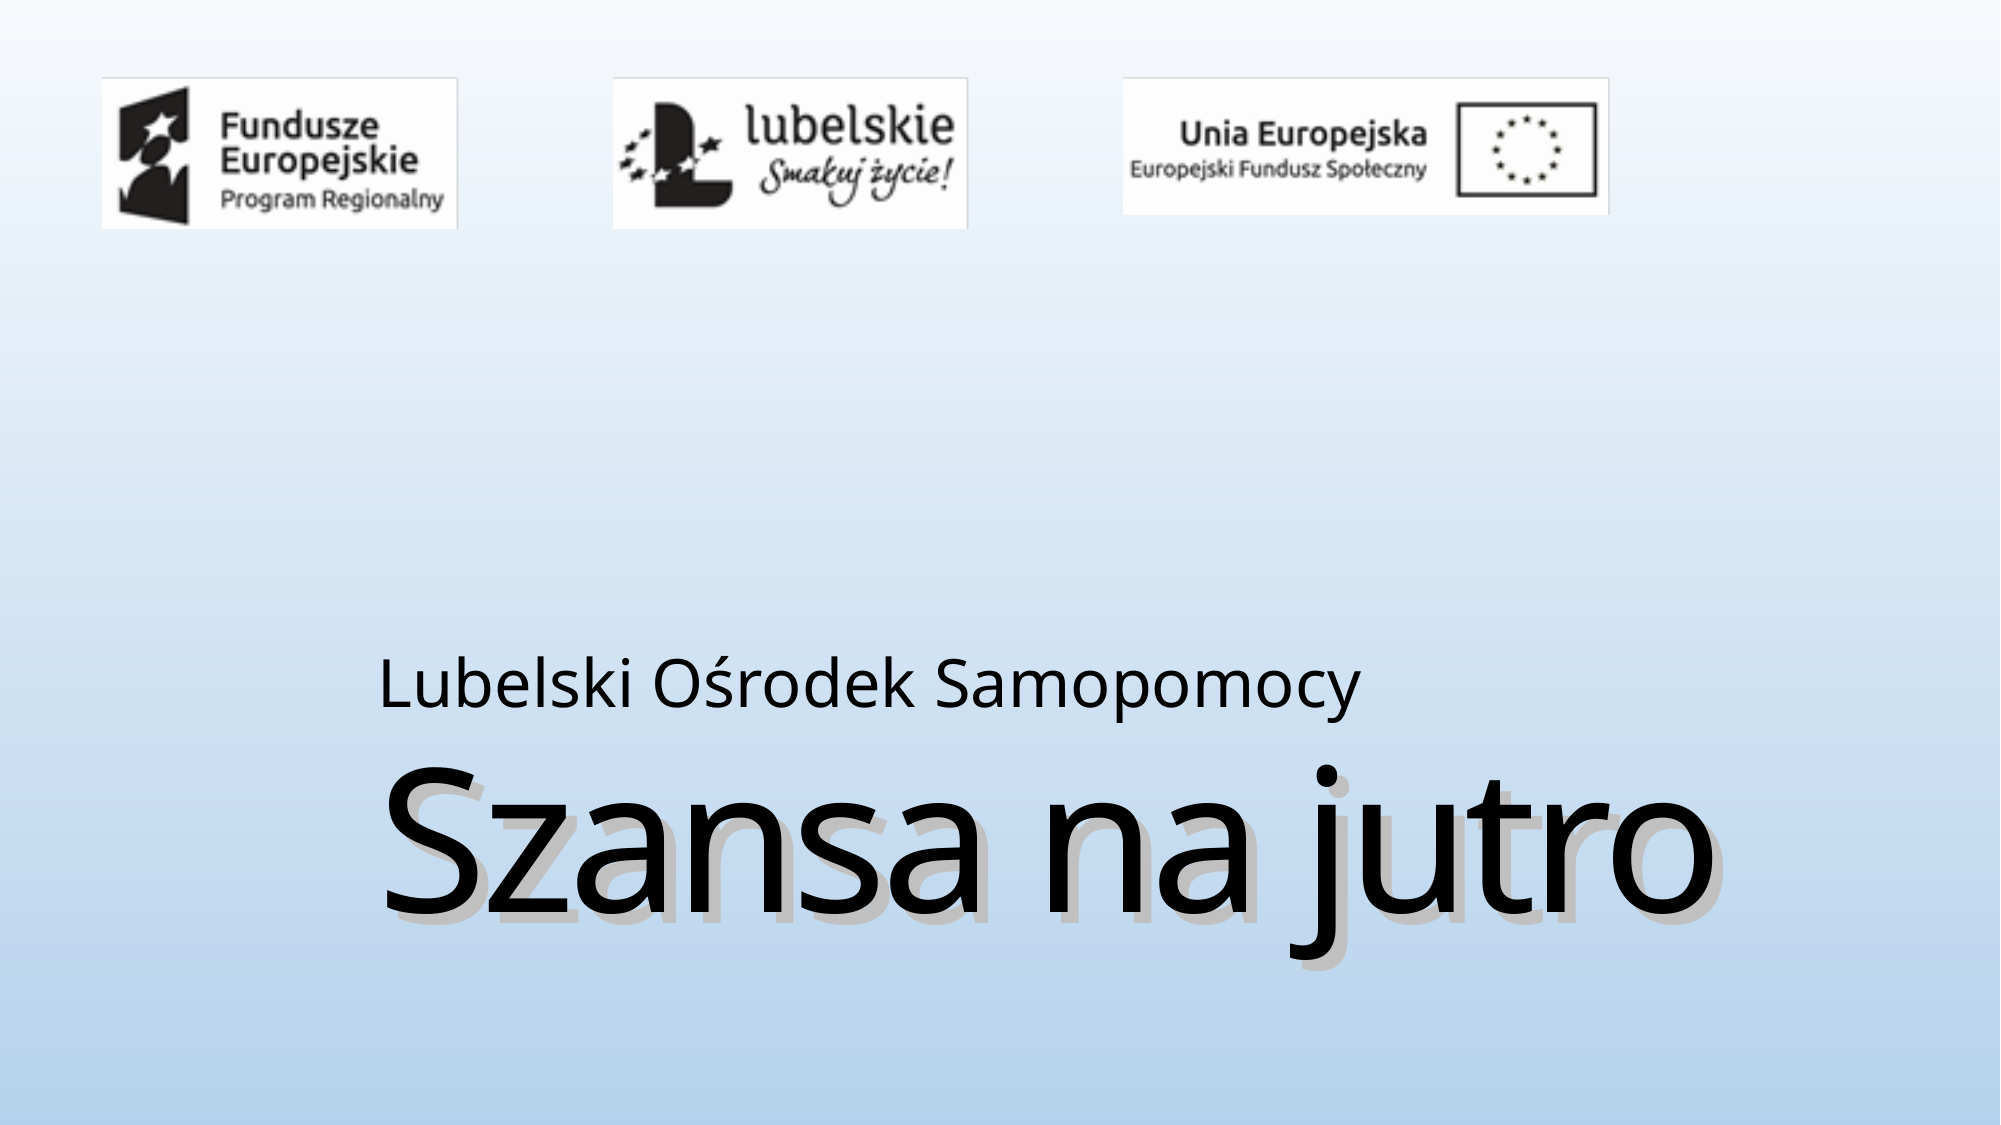

Lubelski Ośrodek Samopomocy
# Szansa na jutro